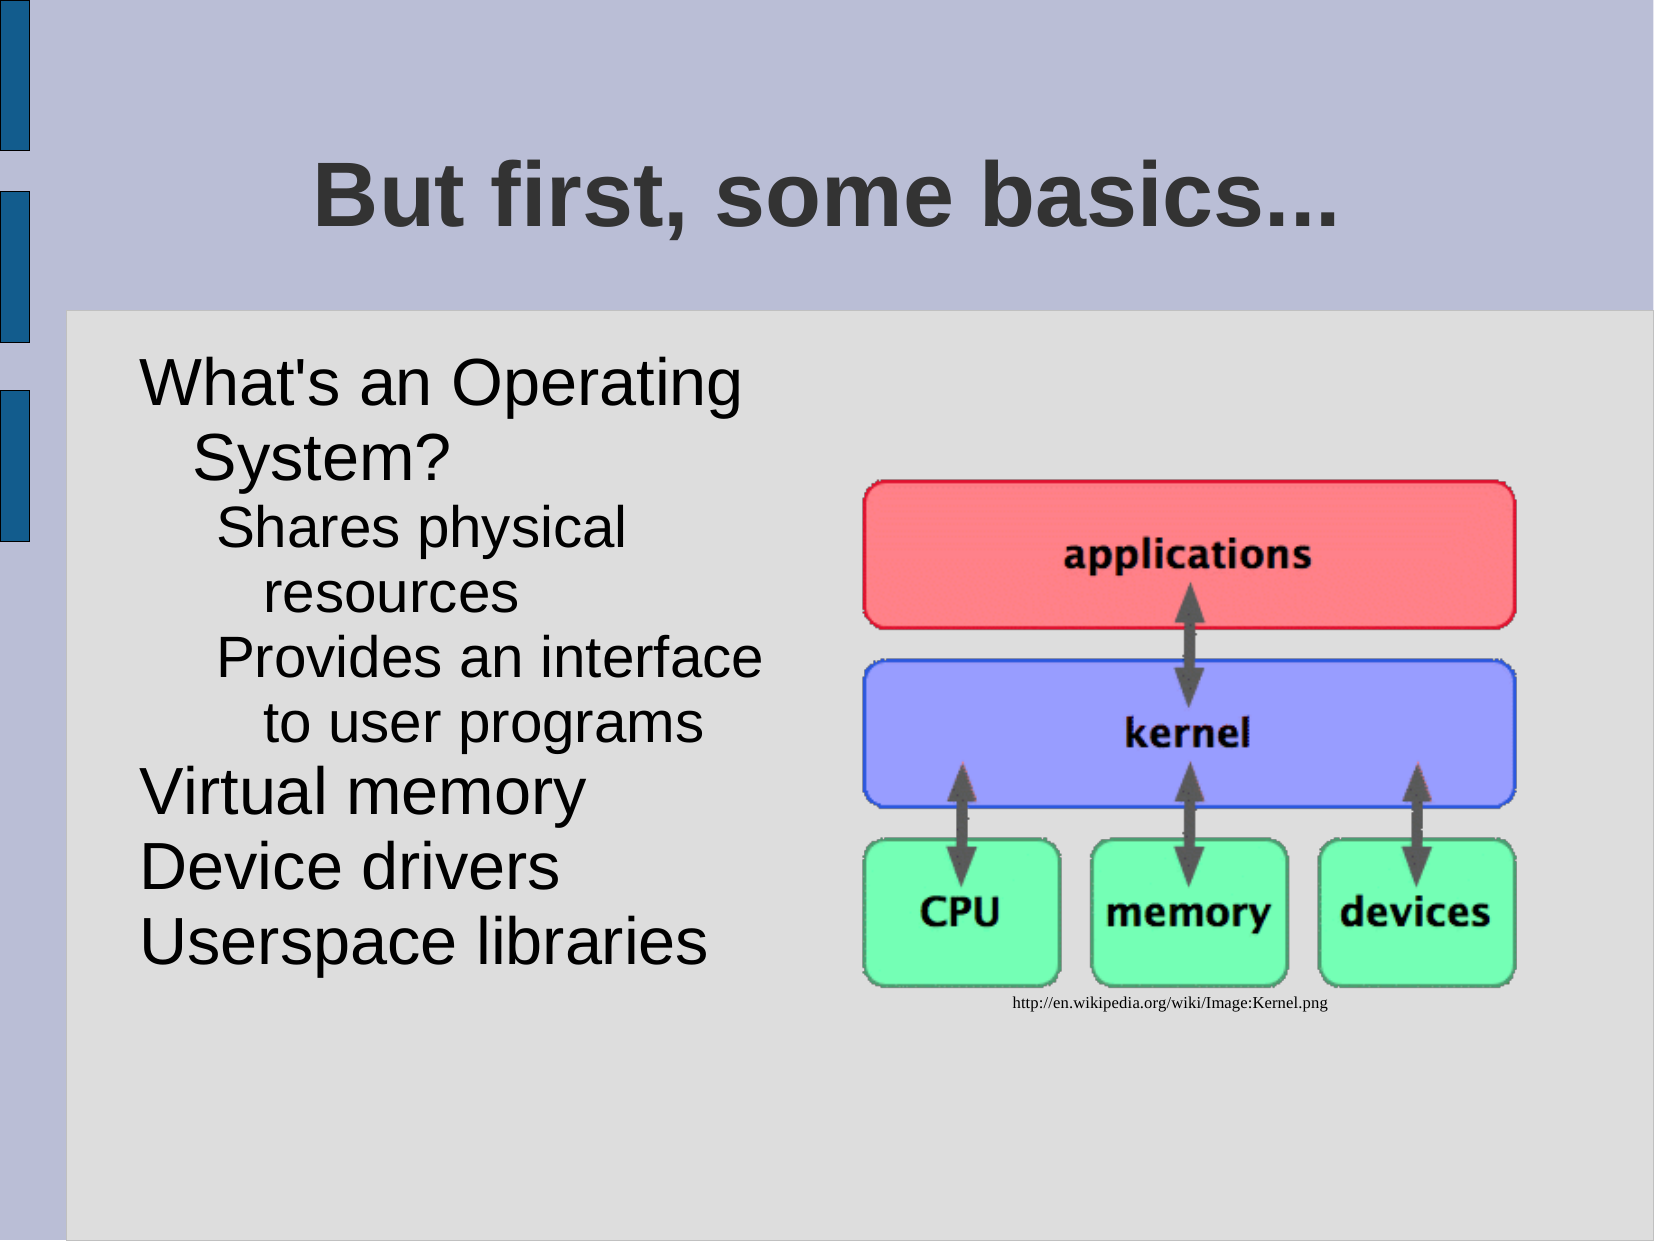

# But first, some basics...
What's an Operating System?
Shares physical resources
Provides an interface to user programs
Virtual memory
Device drivers
Userspace libraries
http://en.wikipedia.org/wiki/Image:Kernel.png